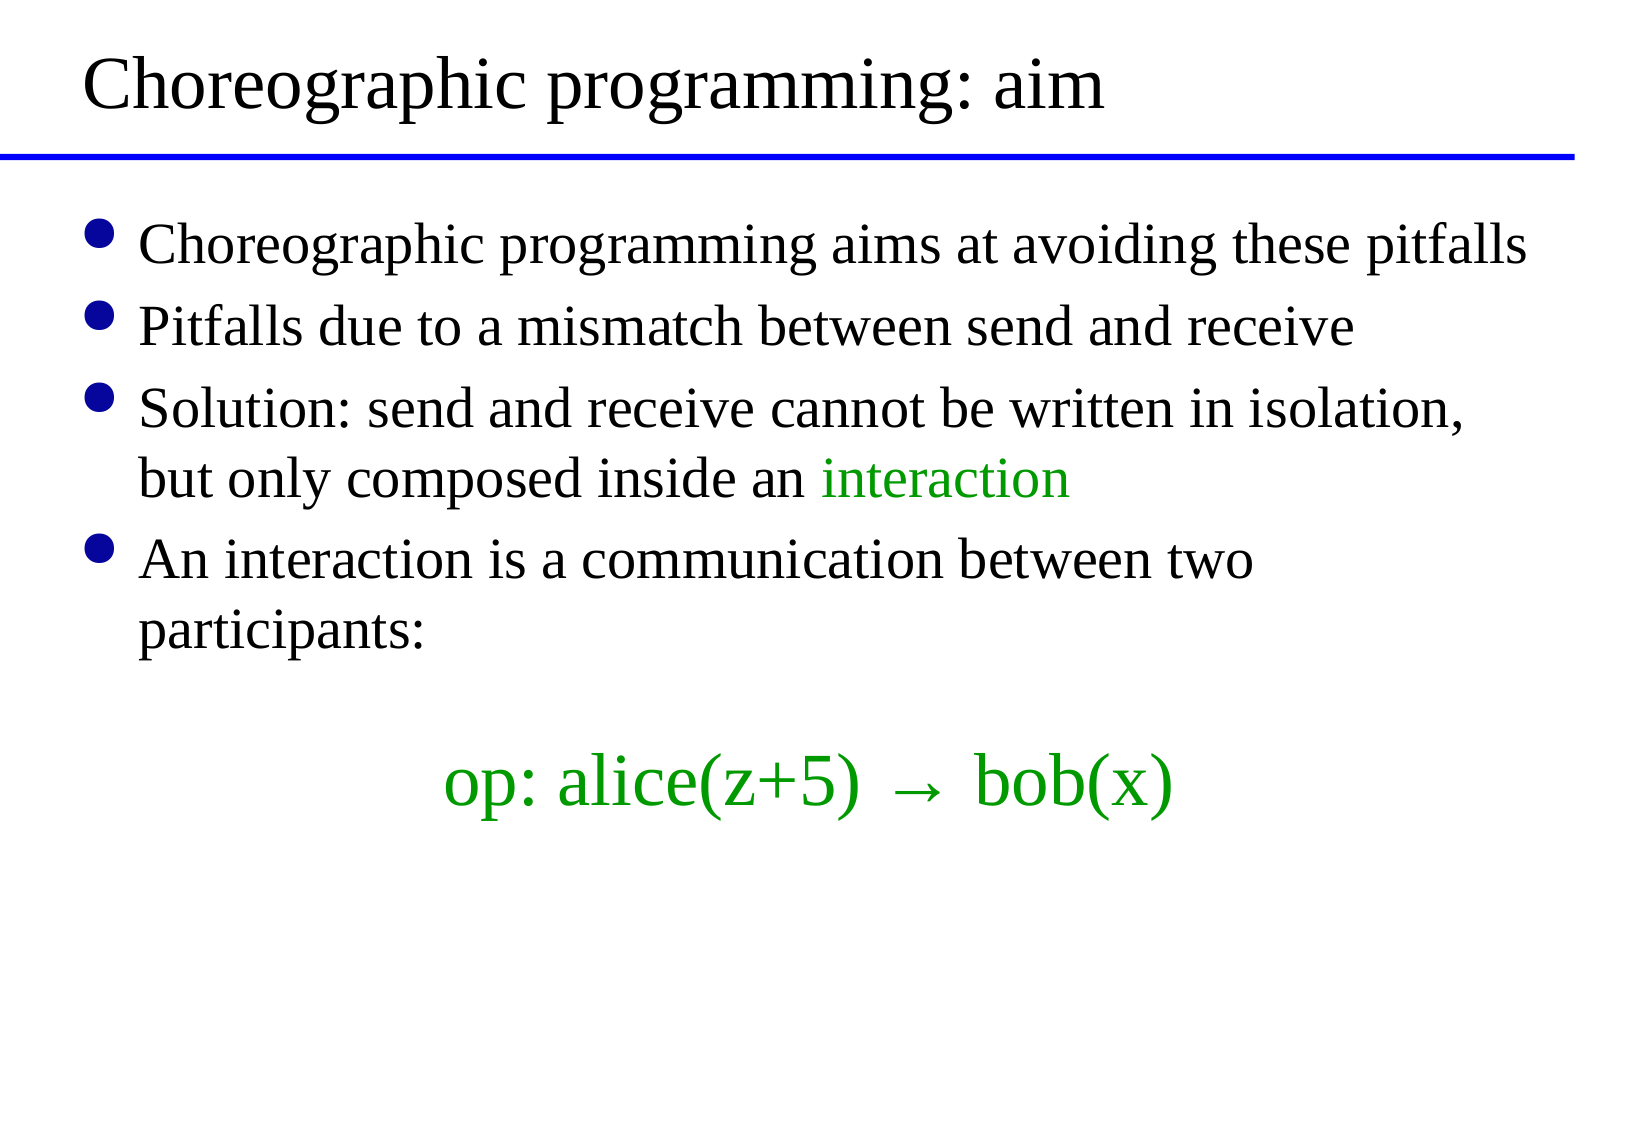

# Choreographic programming: aim
Choreographic programming aims at avoiding these pitfalls
Pitfalls due to a mismatch between send and receive
Solution: send and receive cannot be written in isolation, but only composed inside an interaction
An interaction is a communication between two participants:
 op: alice(z+5) → bob(x)